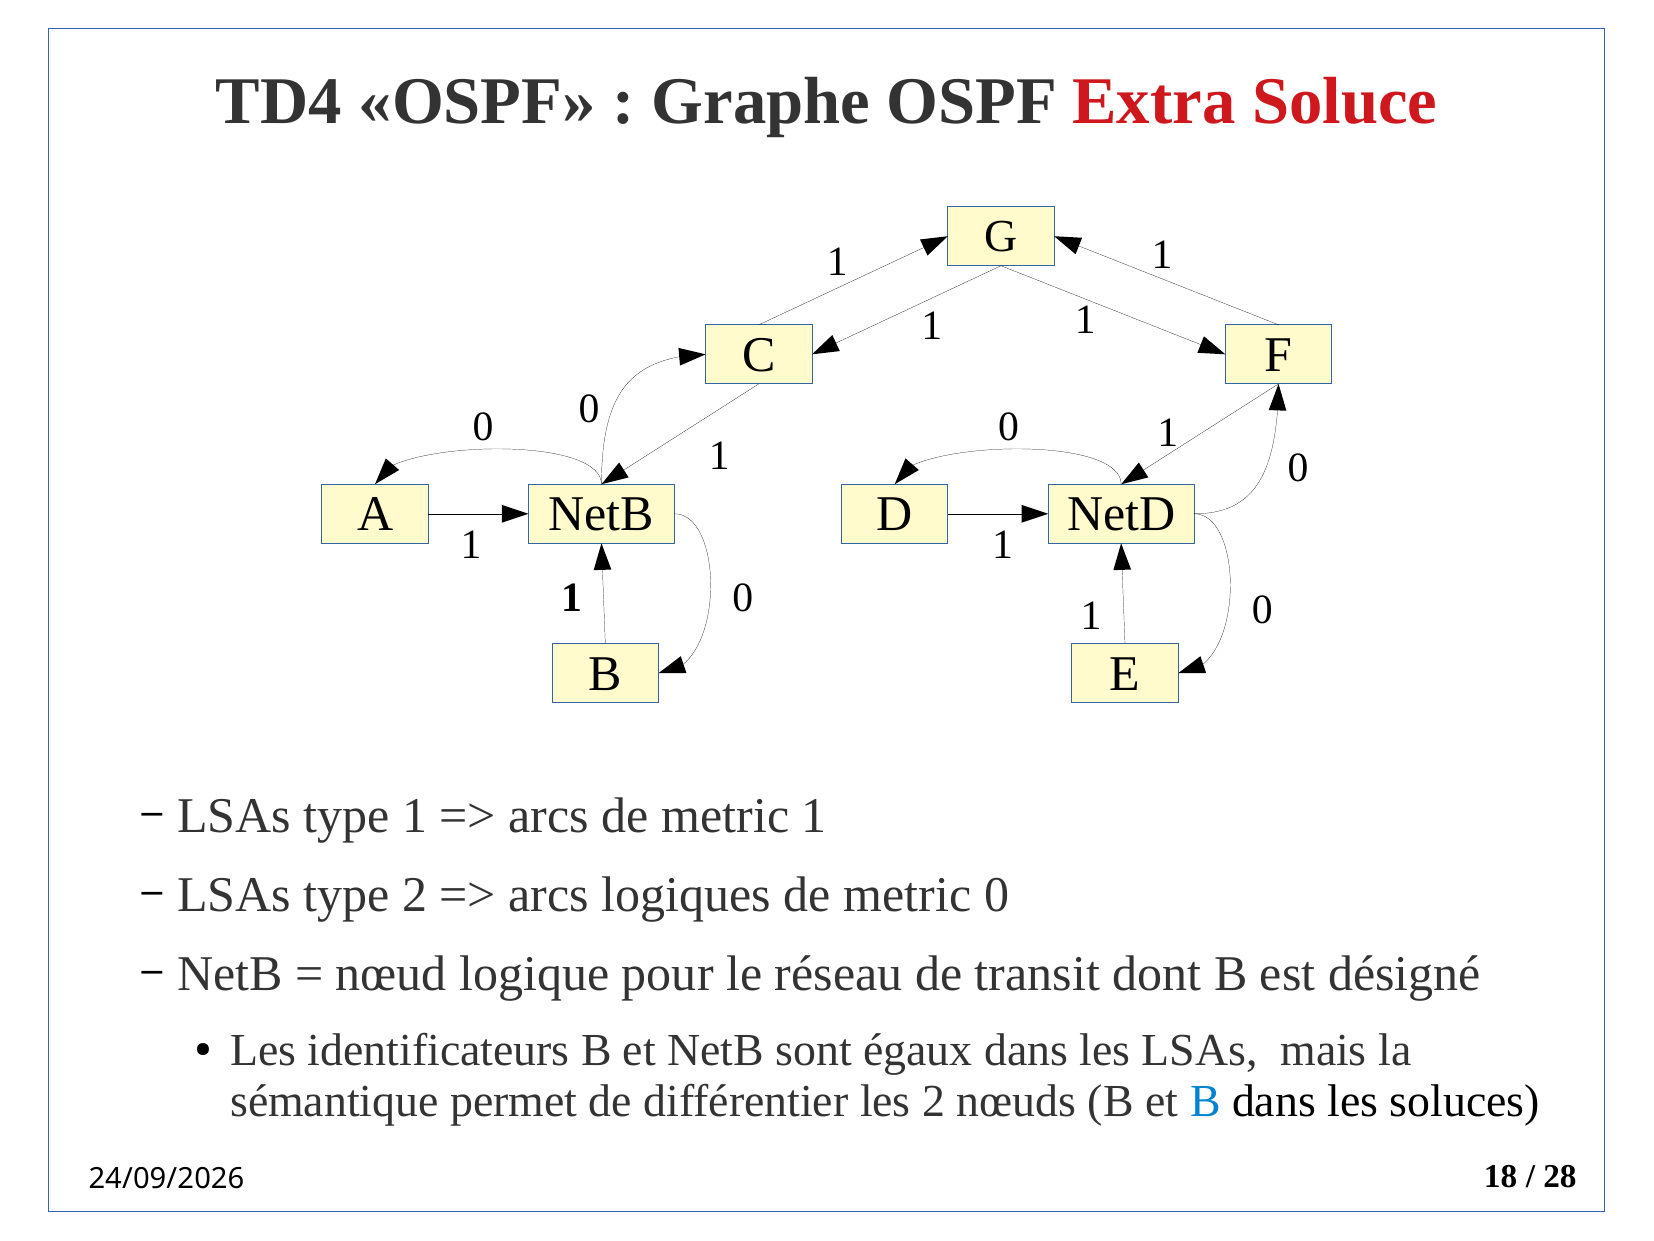

# TD4 «OSPF» : Graphe OSPF Extra Soluce
LSAs type 1 => arcs de metric 1
LSAs type 2 => arcs logiques de metric 0
NetB = nœud logique pour le réseau de transit dont B est désigné
Les identificateurs B et NetB sont égaux dans les LSAs, mais la sémantique permet de différentier les 2 nœuds (B et B dans les soluces)
G
1
1
1
1
C
F
0
0
0
1
1
0
A
NetB
D
NetD
1
1
1
0
0
1
B
E
18